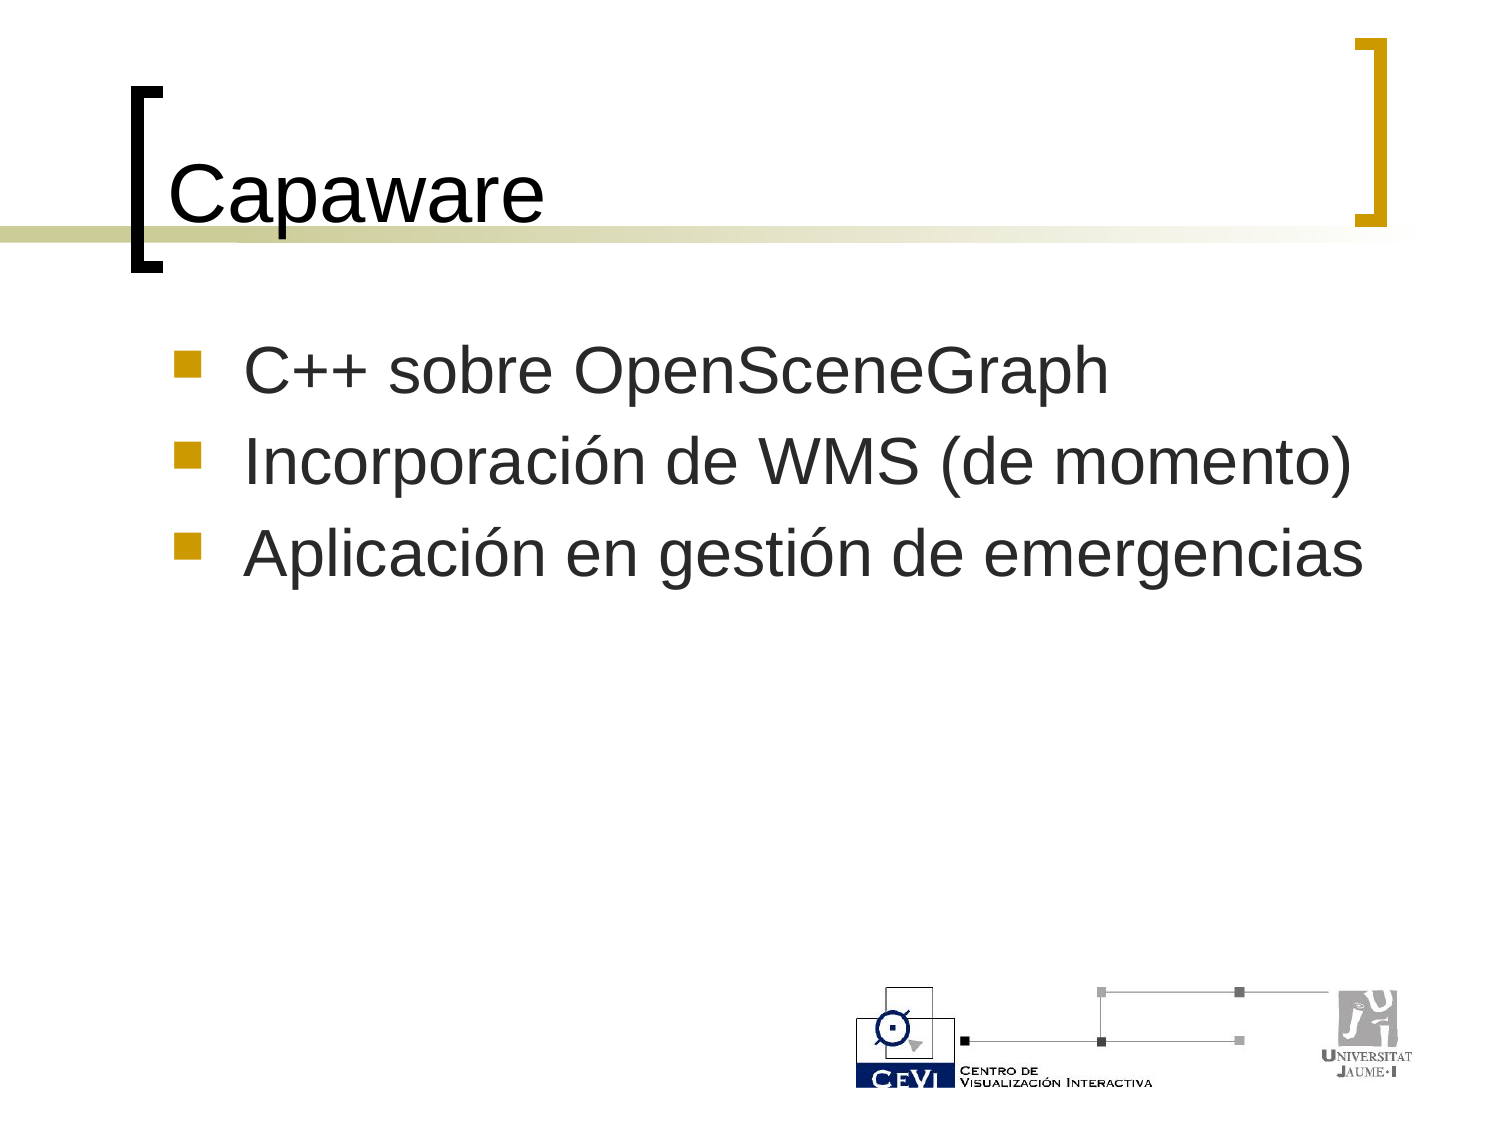

# Capaware
C++ sobre OpenSceneGraph
Incorporación de WMS (de momento)
Aplicación en gestión de emergencias
18